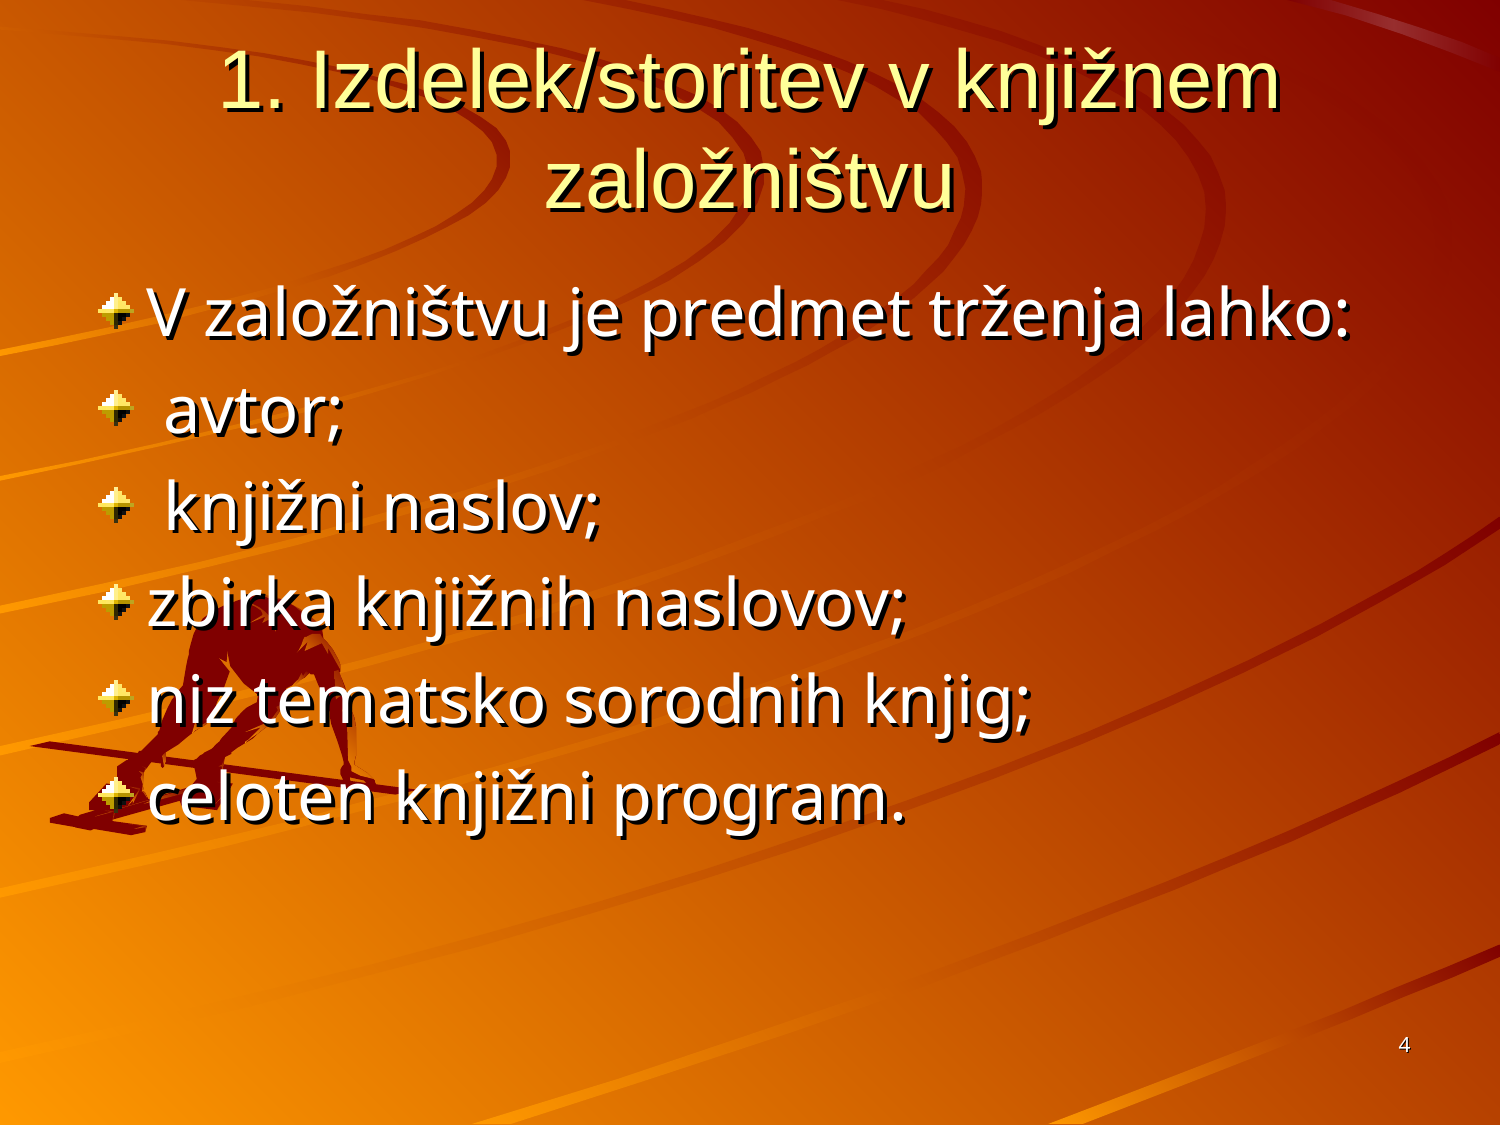

# 1. Izdelek/storitev v knjižnem založništvu
V založništvu je predmet trženja lahko:
 avtor;
 knjižni naslov;
zbirka knjižnih naslovov;
niz tematsko sorodnih knjig;
celoten knjižni program.